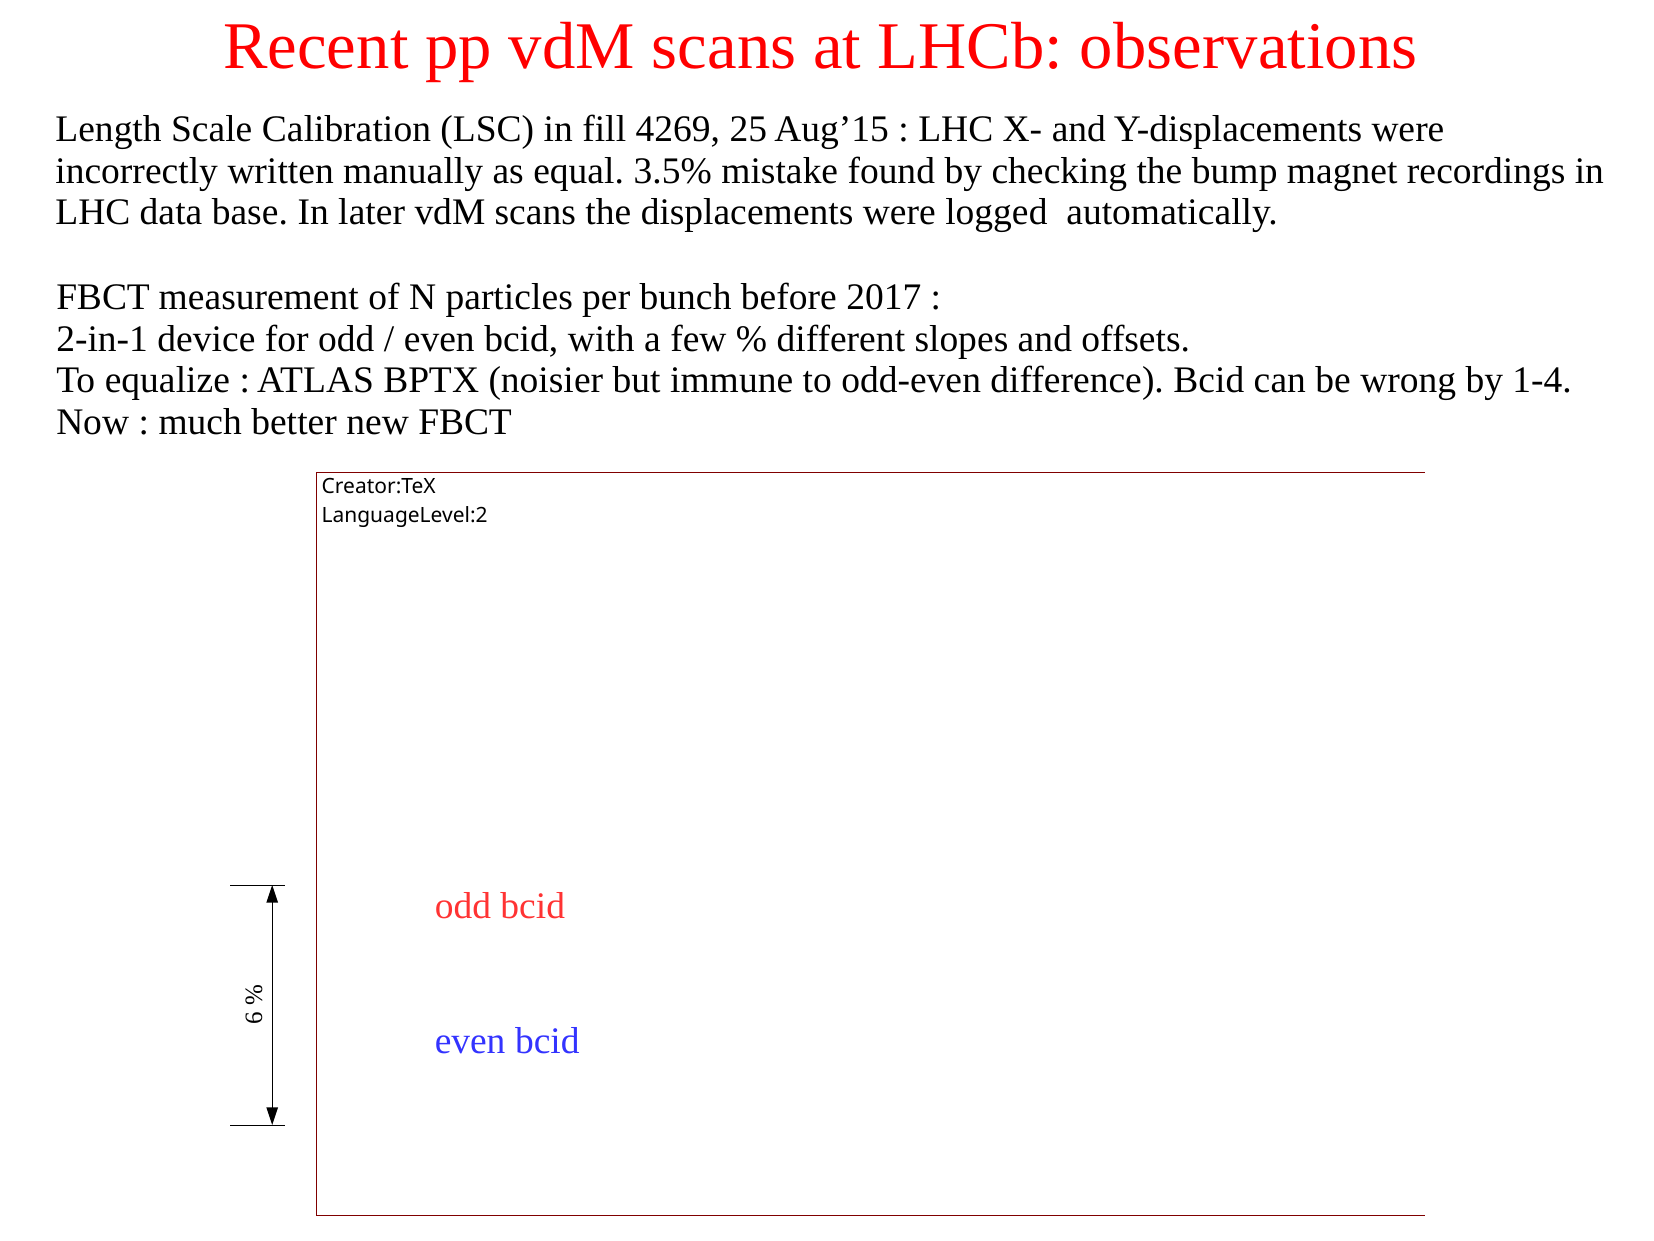

Recent pp vdM scans at LHCb: observations
Length Scale Calibration (LSC) in fill 4269, 25 Aug’15 : LHC X- and Y-displacements were incorrectly written manually as equal. 3.5% mistake found by checking the bump magnet recordings in LHC data base. In later vdM scans the displacements were logged automatically.
FBCT measurement of N particles per bunch before 2017 :
2-in-1 device for odd / even bcid, with a few % different slopes and offsets.
To equalize : ATLAS BPTX (noisier but immune to odd-even difference). Bcid can be wrong by 1-4.
Now : much better new FBCT
odd bcid
even bcid